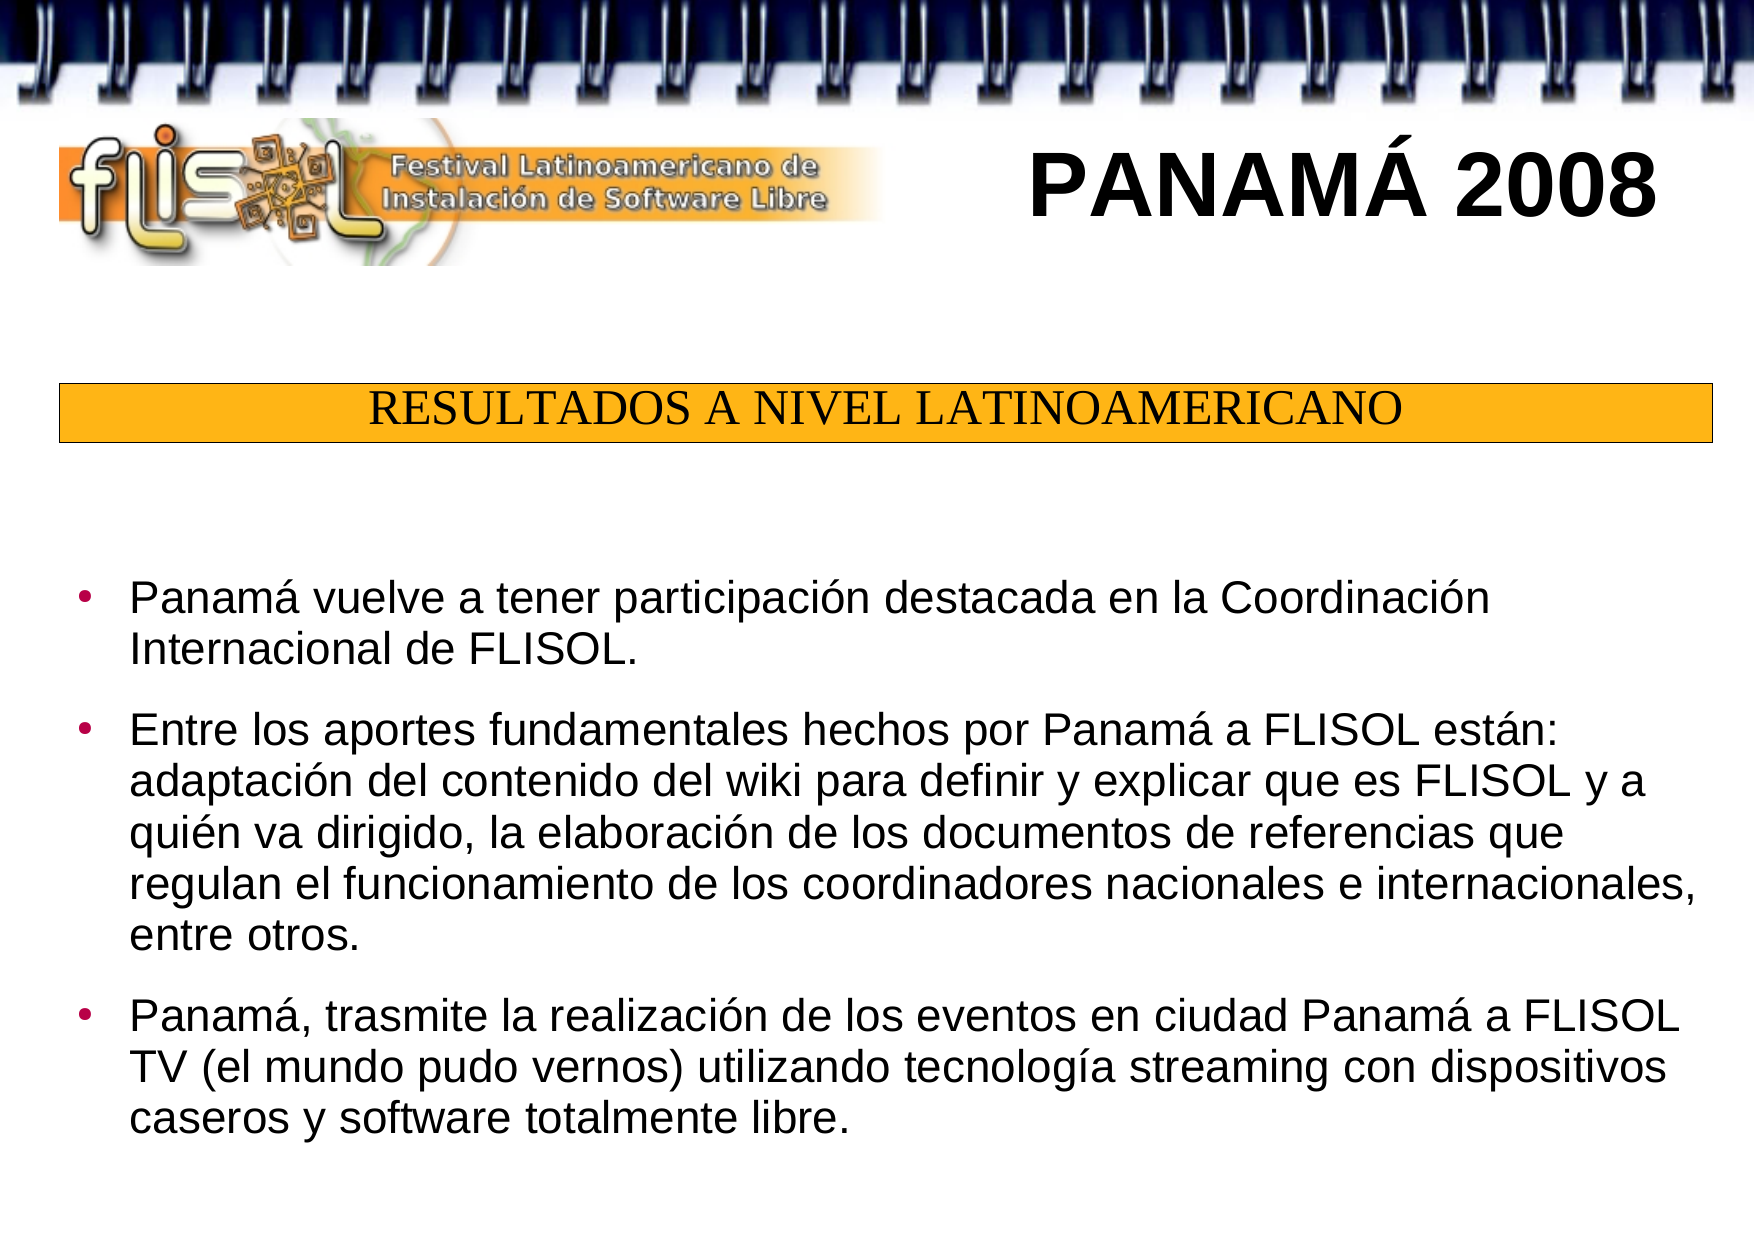

# PANAMÁ 2008
RESULTADOS A NIVEL LATINOAMERICANO
Panamá vuelve a tener participación destacada en la Coordinación Internacional de FLISOL.
Entre los aportes fundamentales hechos por Panamá a FLISOL están: adaptación del contenido del wiki para definir y explicar que es FLISOL y a quién va dirigido, la elaboración de los documentos de referencias que regulan el funcionamiento de los coordinadores nacionales e internacionales, entre otros.
Panamá, trasmite la realización de los eventos en ciudad Panamá a FLISOL TV (el mundo pudo vernos) utilizando tecnología streaming con dispositivos caseros y software totalmente libre.